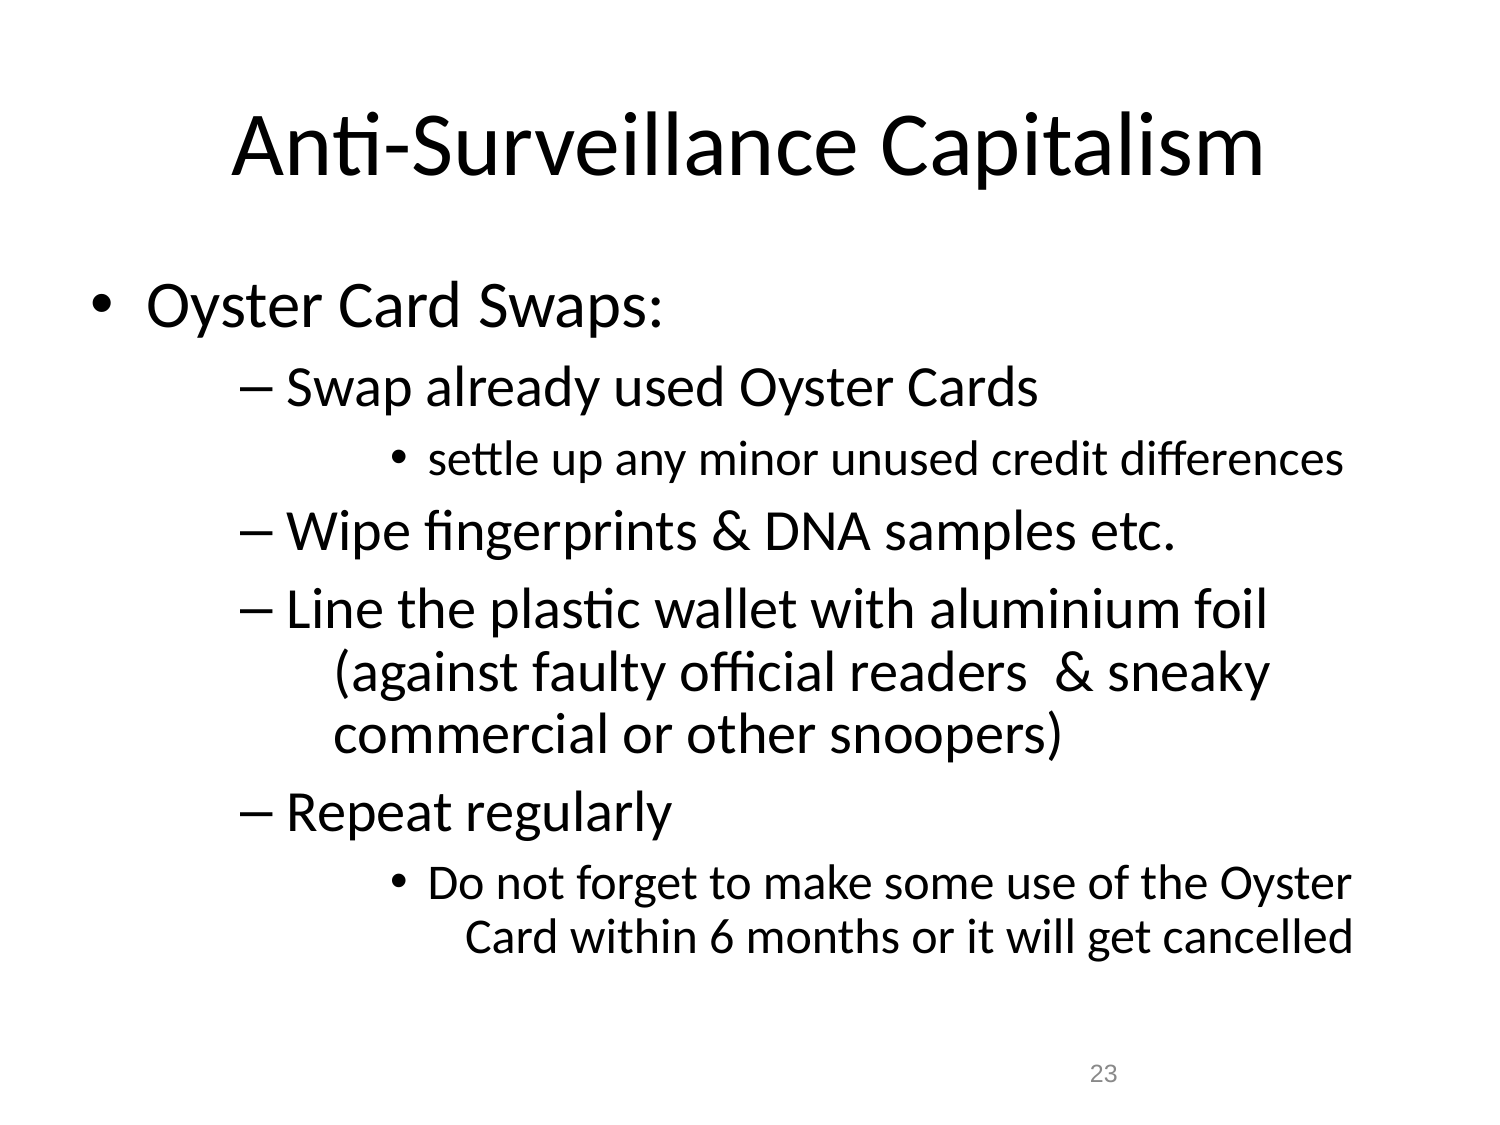

# Anti-Surveillance Capitalism
Oyster Card Swaps:
Swap already used Oyster Cards
settle up any minor unused credit differences
Wipe fingerprints & DNA samples etc.
Line the plastic wallet with aluminium foil (against faulty official readers & sneaky commercial or other snoopers)
Repeat regularly
Do not forget to make some use of the Oyster Card within 6 months or it will get cancelled
23